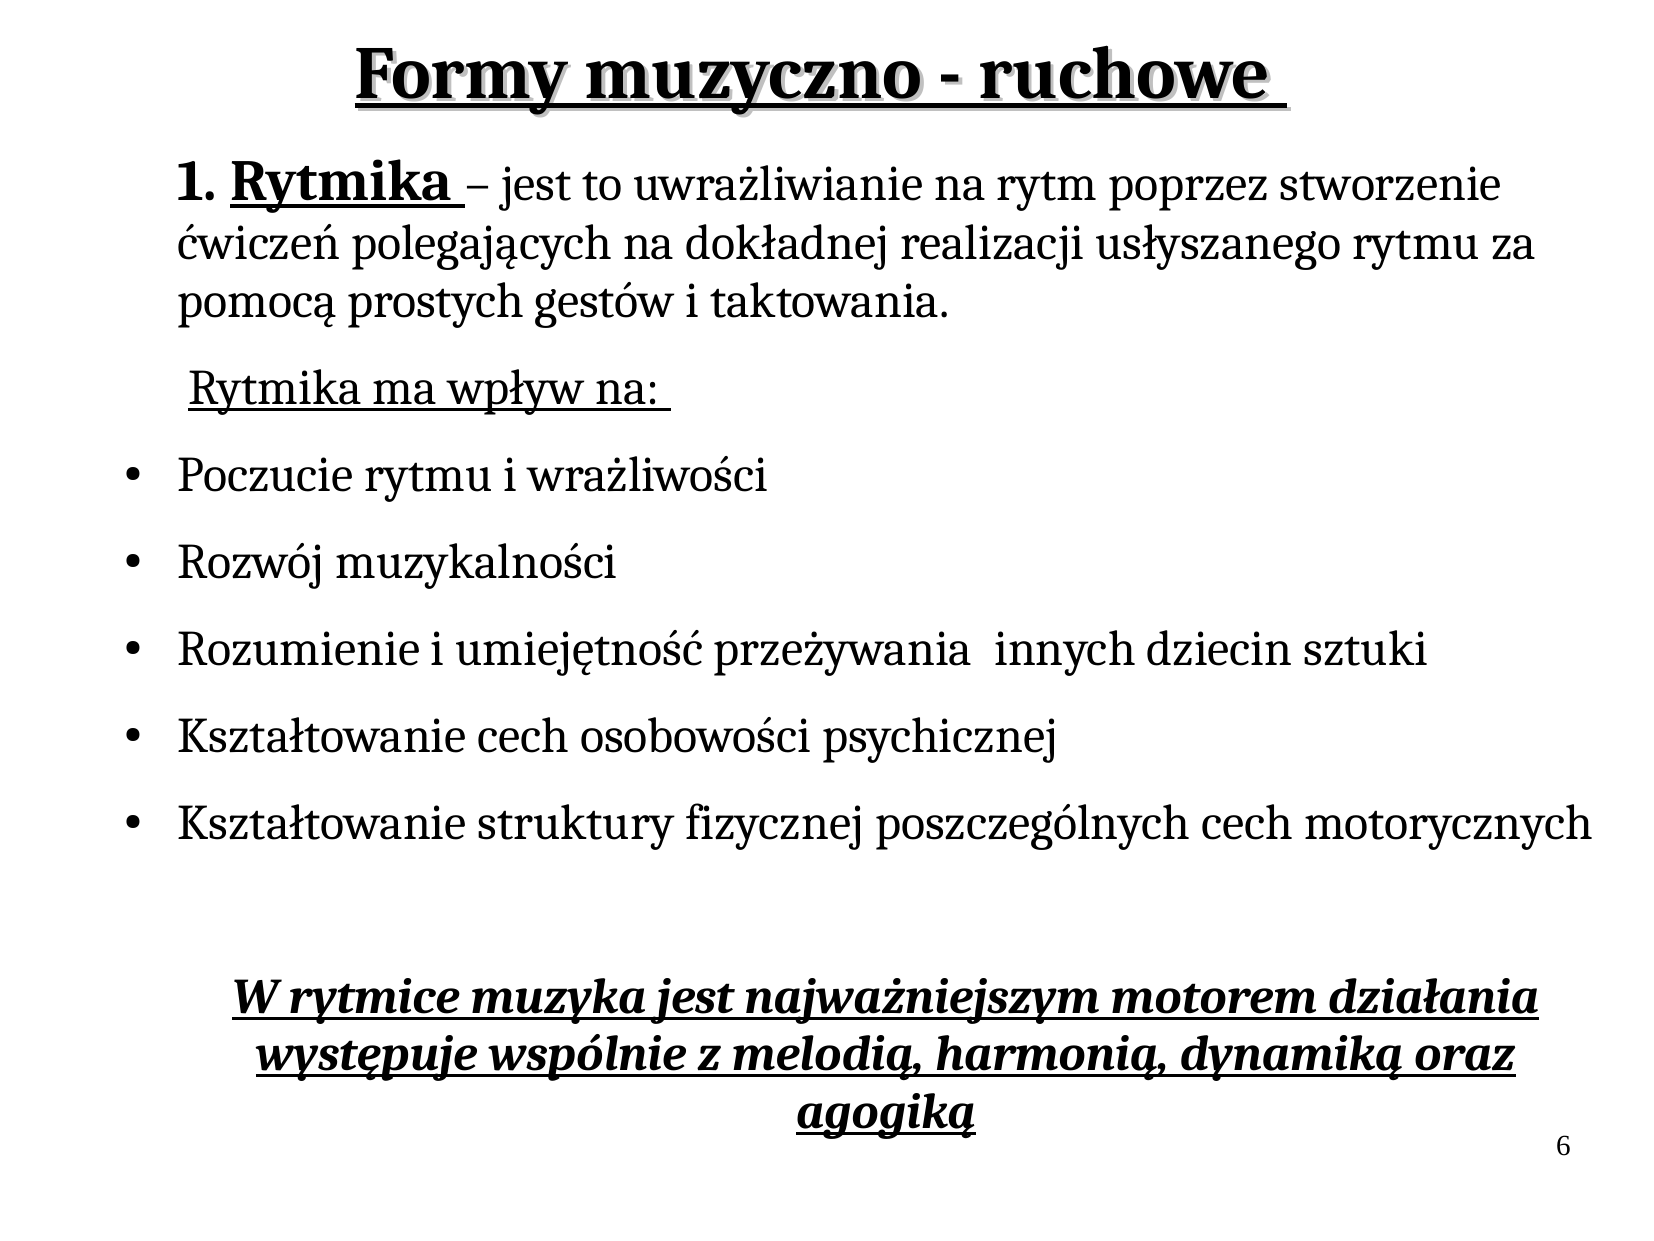

# Formy muzyczno - ruchowe
1. Rytmika – jest to uwrażliwianie na rytm poprzez stworzenie ćwiczeń polegających na dokładnej realizacji usłyszanego rytmu za pomocą prostych gestów i taktowania.
 Rytmika ma wpływ na:
Poczucie rytmu i wrażliwości
Rozwój muzykalności
Rozumienie i umiejętność przeżywania innych dziecin sztuki
Kształtowanie cech osobowości psychicznej
Kształtowanie struktury fizycznej poszczególnych cech motorycznych
W rytmice muzyka jest najważniejszym motorem działania występuje wspólnie z melodią, harmonią, dynamiką oraz agogiką
6